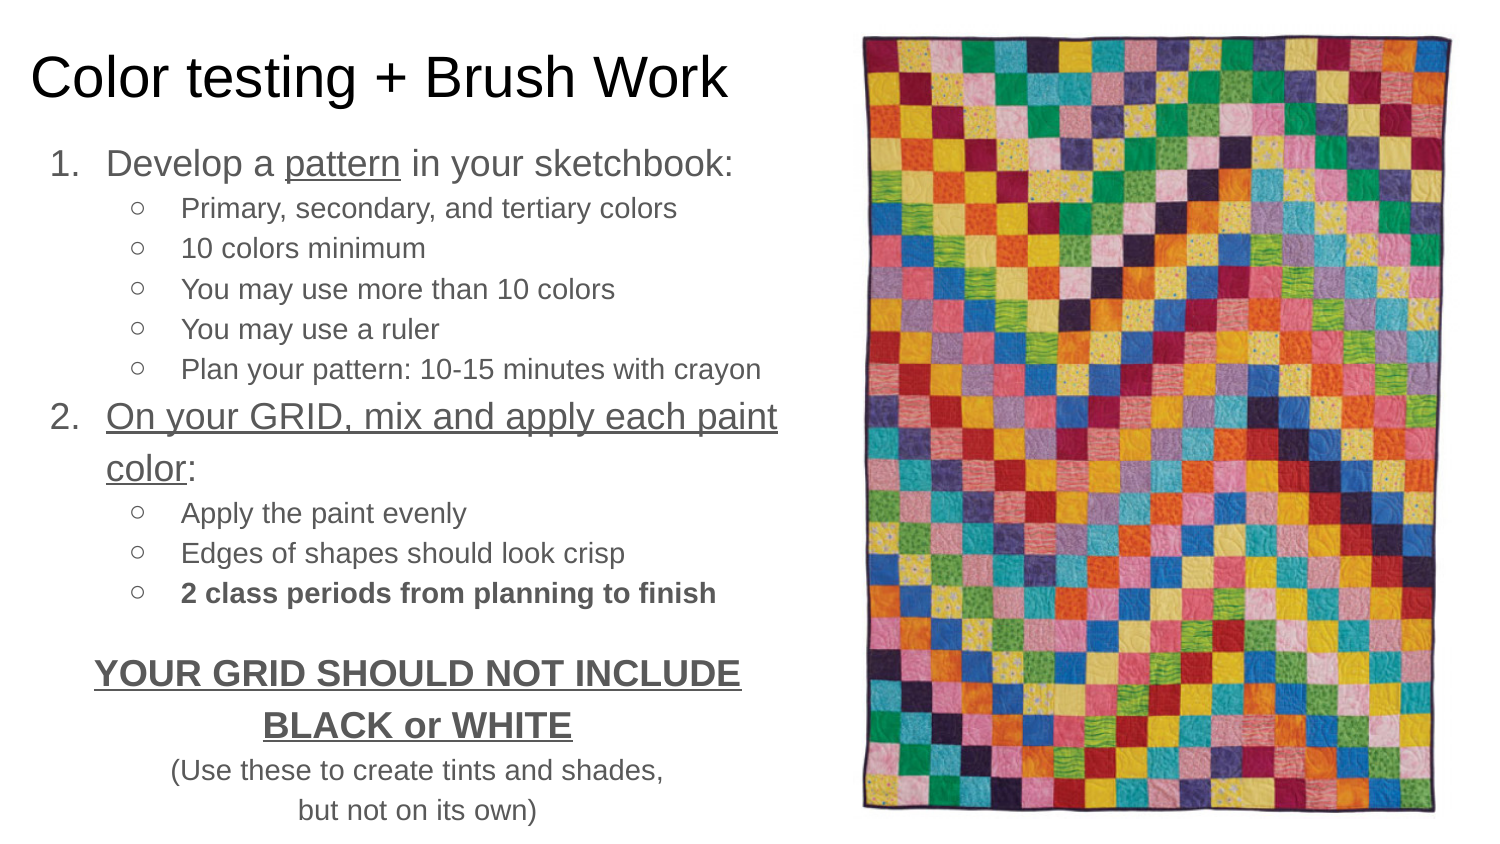

# Color testing + Brush Work
Develop a pattern in your sketchbook:
Primary, secondary, and tertiary colors
10 colors minimum
You may use more than 10 colors
You may use a ruler
Plan your pattern: 10-15 minutes with crayon
On your GRID, mix and apply each paint color:
Apply the paint evenly
Edges of shapes should look crisp
2 class periods from planning to finish
YOUR GRID SHOULD NOT INCLUDE BLACK or WHITE
(Use these to create tints and shades,
but not on its own)